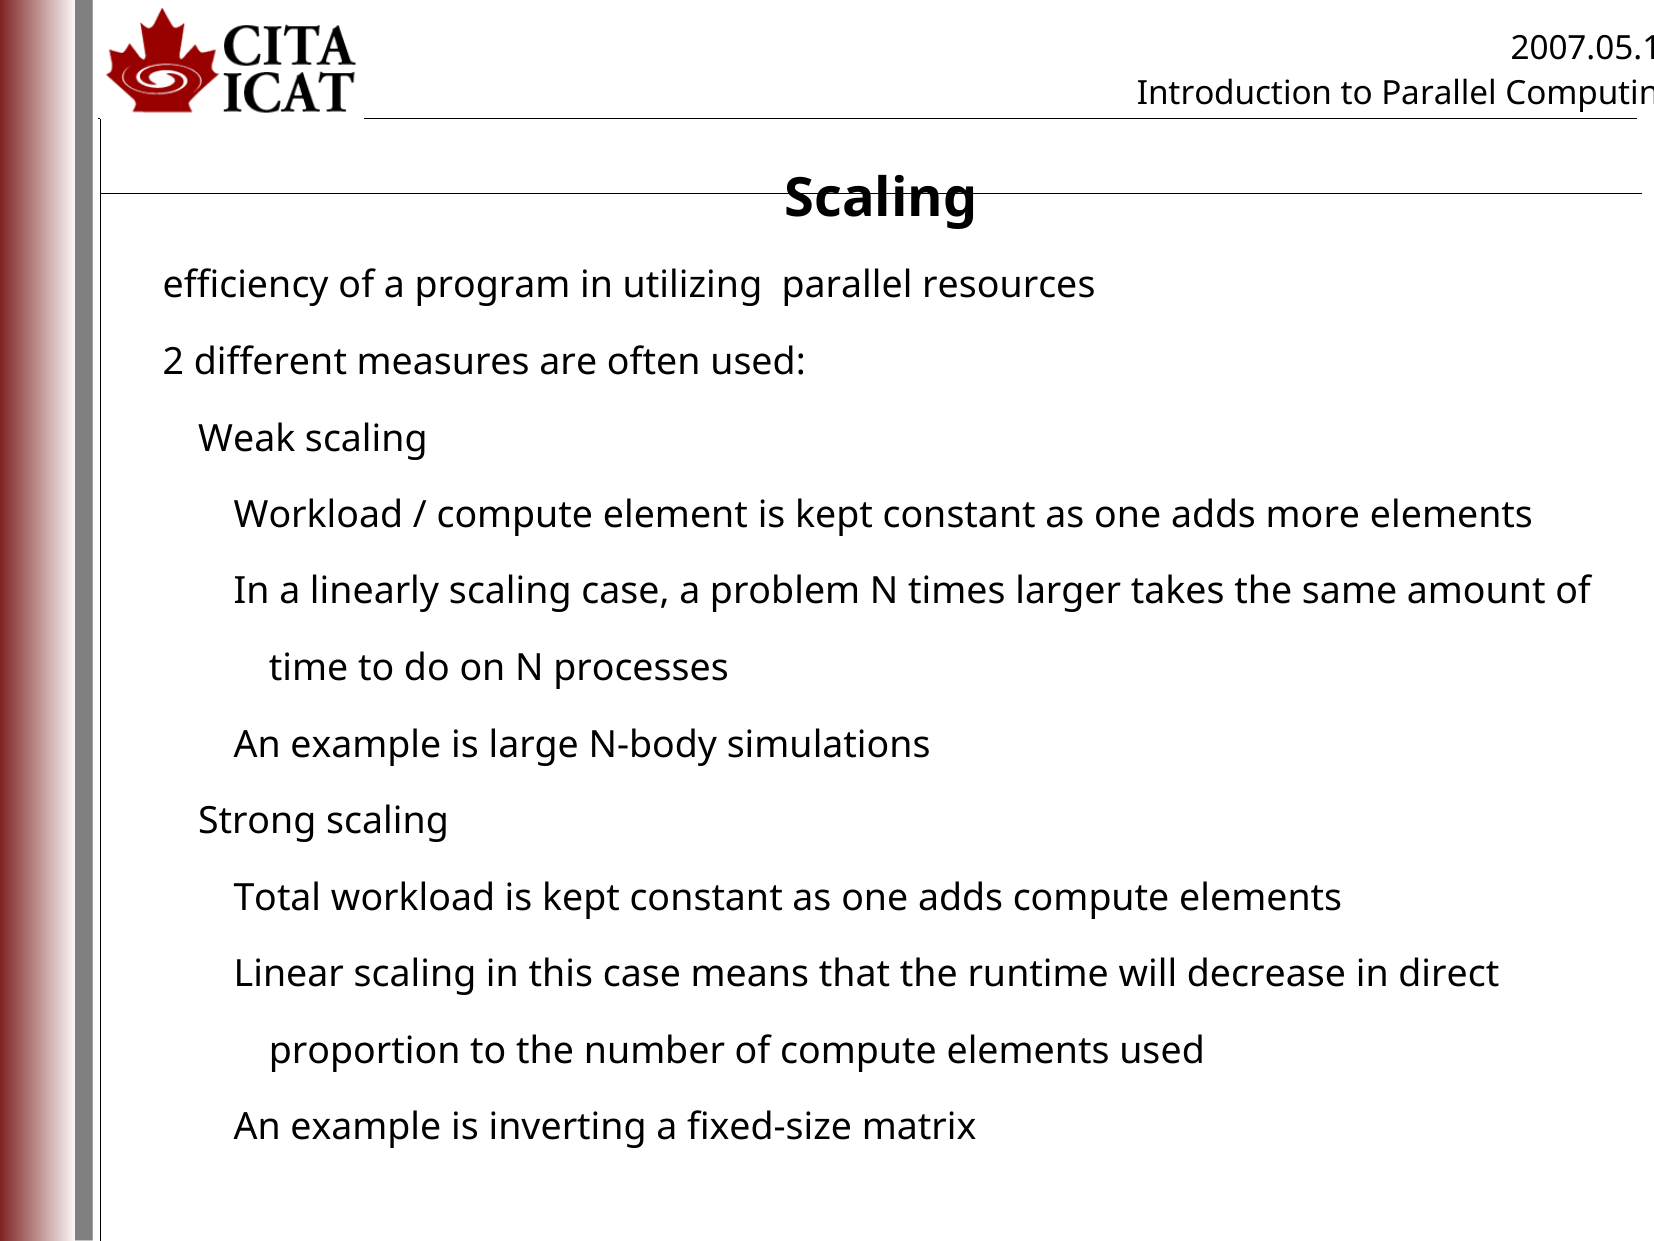

2007.05.18
Introduction to Parallel Computing
Scaling
efficiency of a program in utilizing parallel resources
2 different measures are often used:
Weak scaling
Workload / compute element is kept constant as one adds more elements
In a linearly scaling case, a problem N times larger takes the same amount of time to do on N processes
An example is large N-body simulations
Strong scaling
Total workload is kept constant as one adds compute elements
Linear scaling in this case means that the runtime will decrease in direct proportion to the number of compute elements used
An example is inverting a fixed-size matrix
One usually compares parallel efficiency to the expected linear scaling